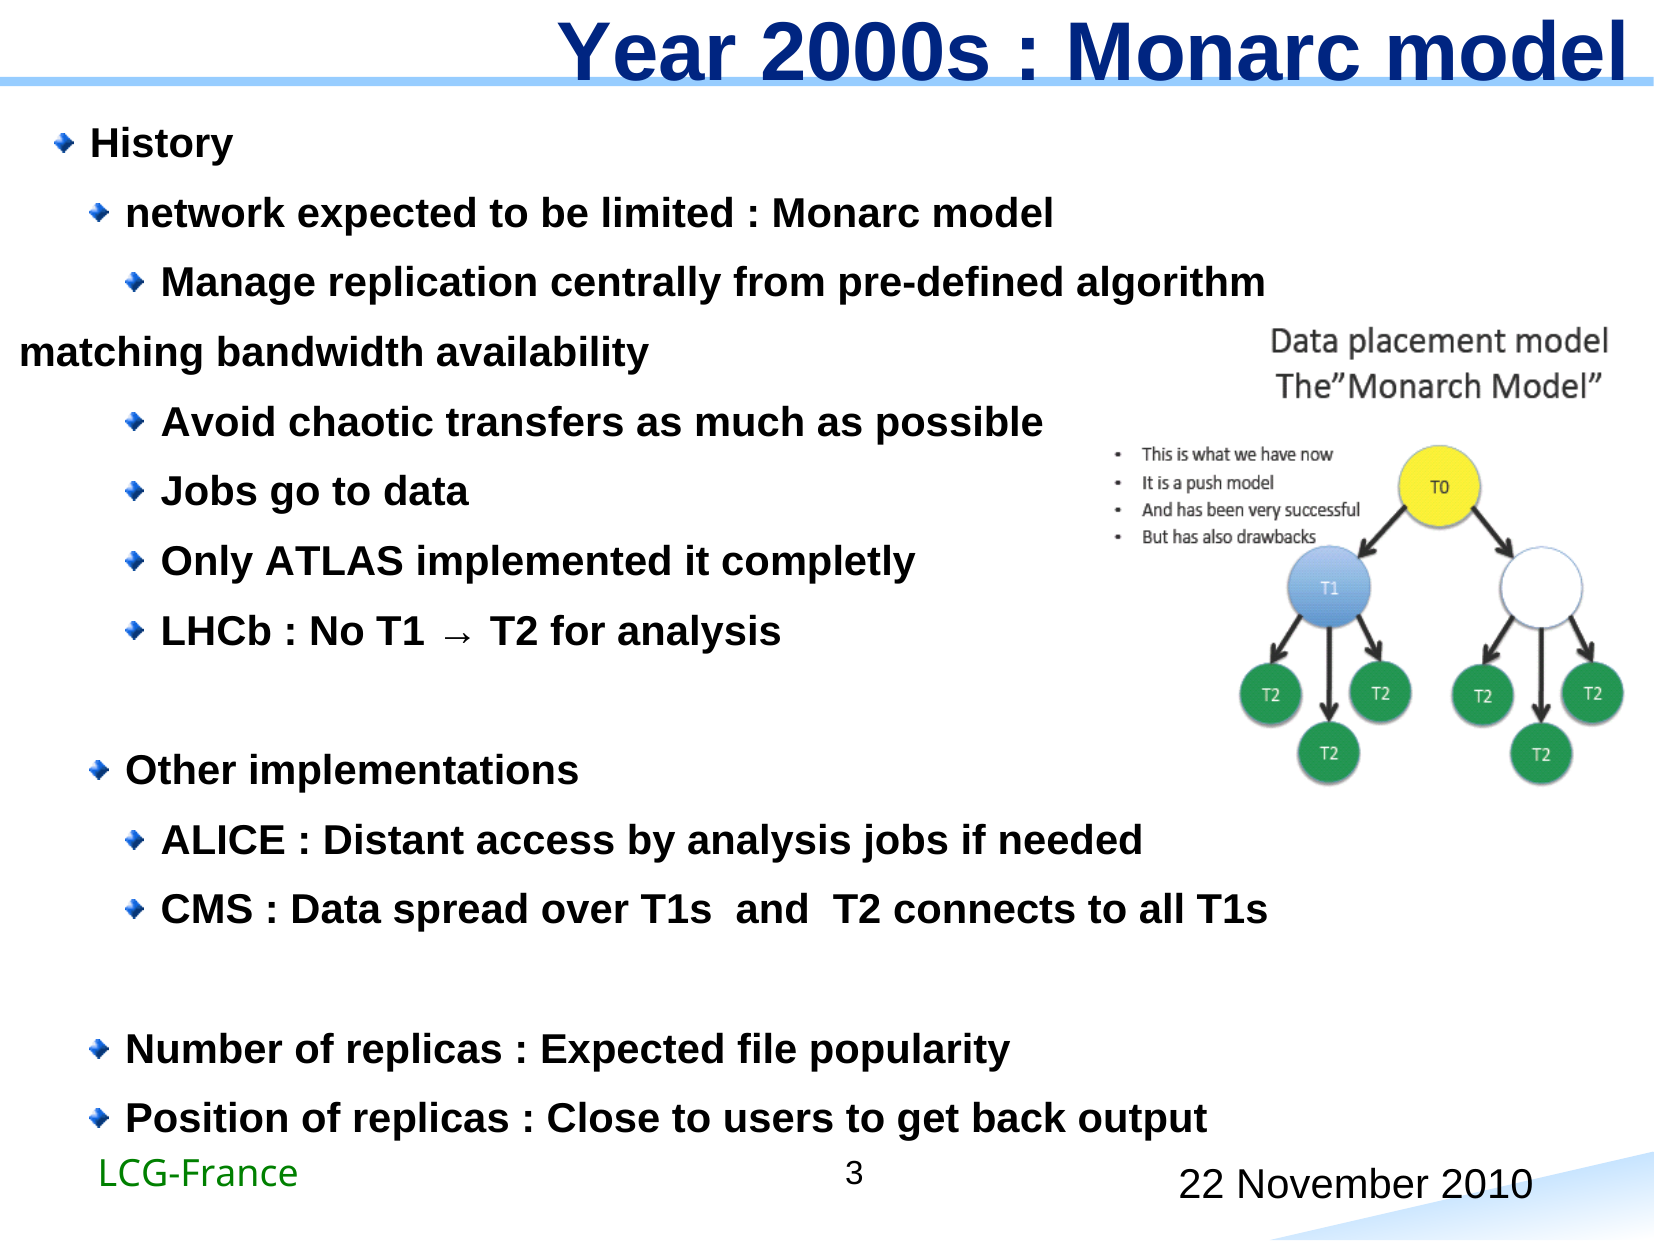

# Year 2000s : Monarc model
History
network expected to be limited : Monarc model
Manage replication centrally from pre-defined algorithm
matching bandwidth availability
Avoid chaotic transfers as much as possible
Jobs go to data
Only ATLAS implemented it completly
LHCb : No T1 → T2 for analysis
Other implementations
ALICE : Distant access by analysis jobs if needed
CMS : Data spread over T1s and T2 connects to all T1s
Number of replicas : Expected file popularity
Position of replicas : Close to users to get back output